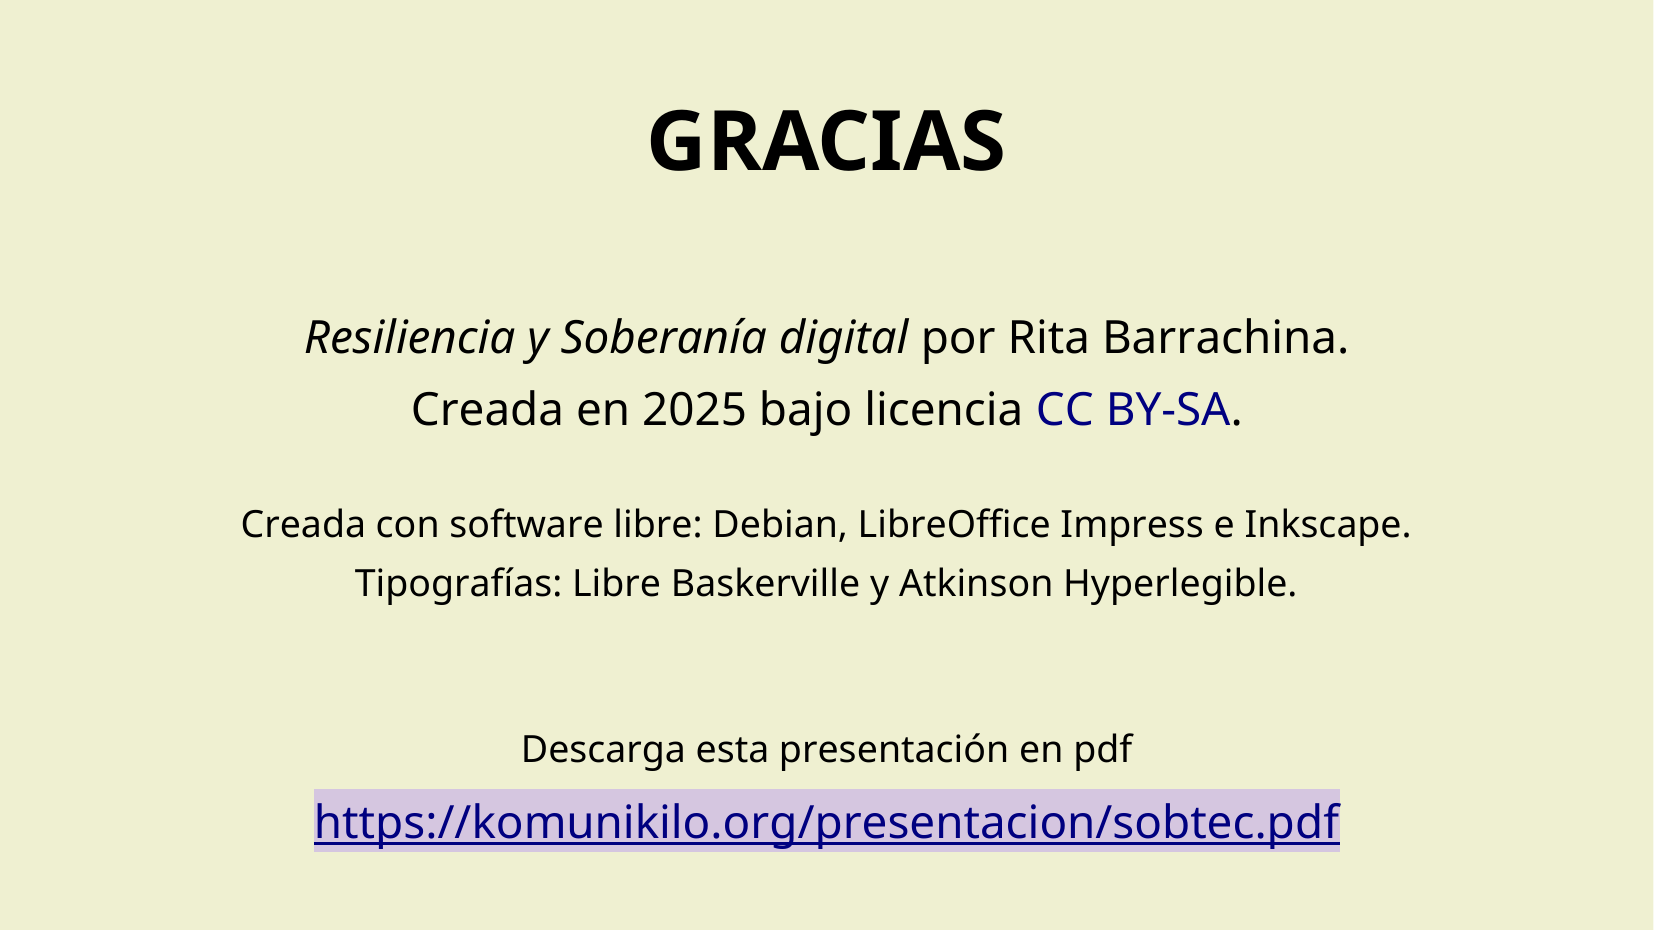

# gracias
Resiliencia y Soberanía digital por Rita Barrachina.
Creada en 2025 bajo licencia CC BY-SA.
Creada con software libre: Debian, LibreOffice Impress e Inkscape.
Tipografías: Libre Baskerville y Atkinson Hyperlegible.
Descarga esta presentación en pdf
https://komunikilo.org/presentacion/sobtec.pdf